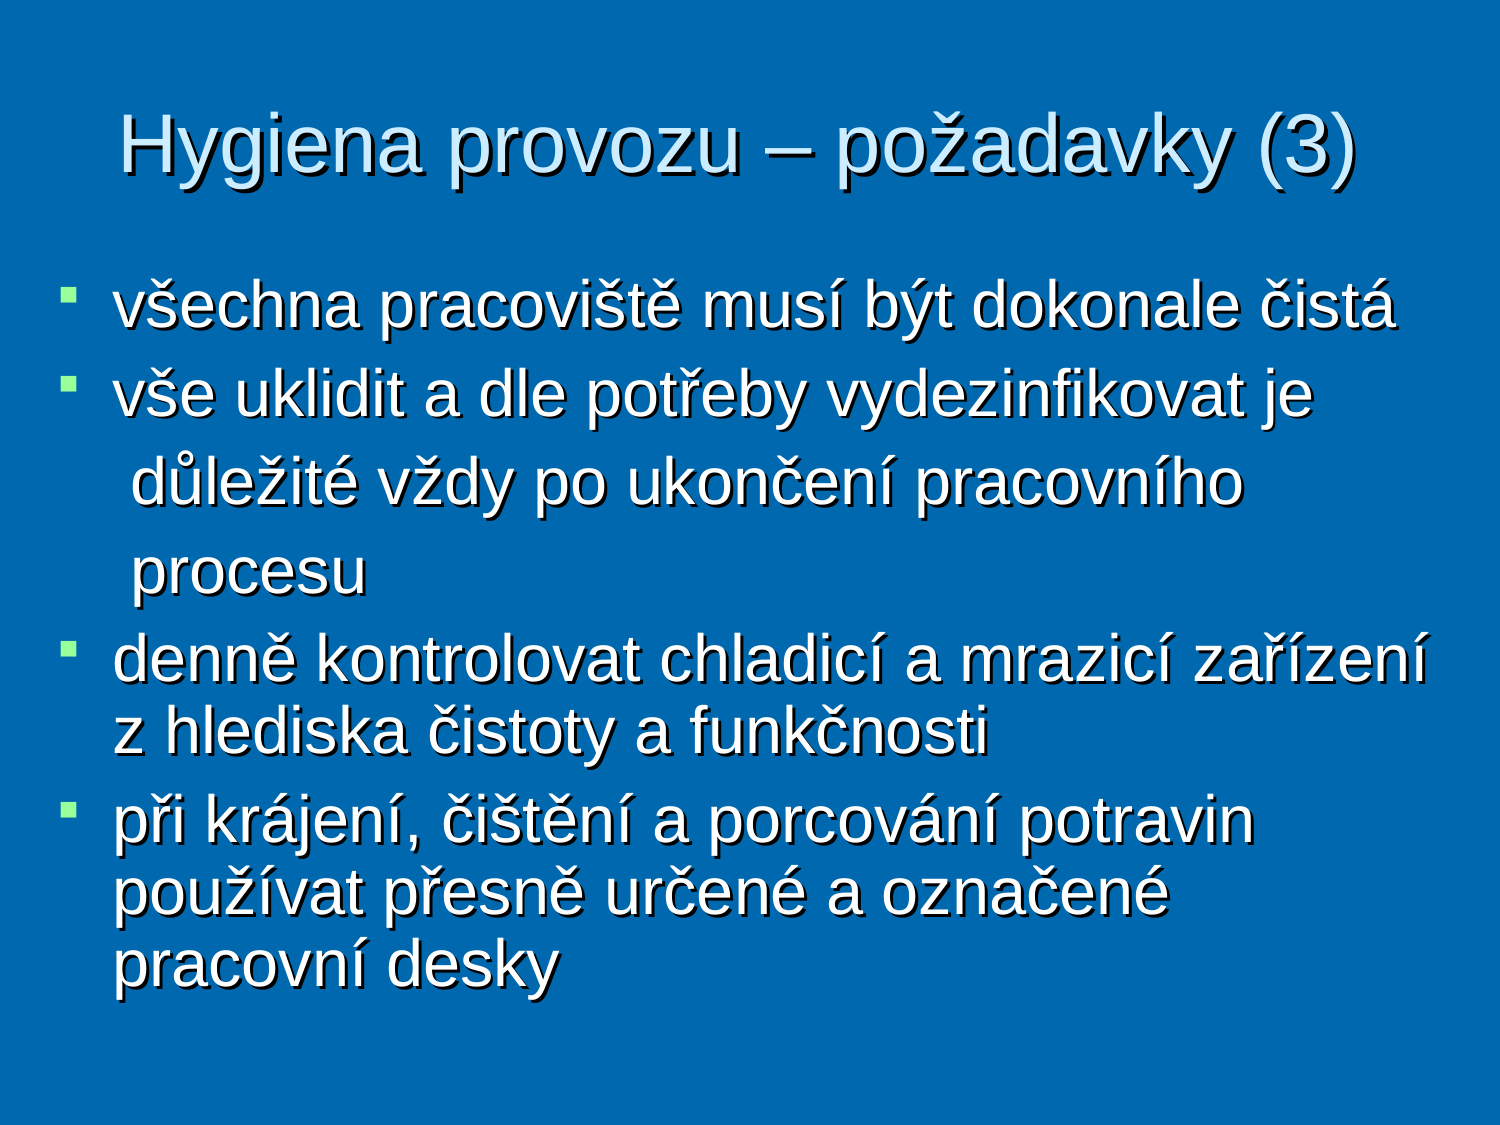

# Hygiena provozu – požadavky (3)
všechna pracoviště musí být dokonale čistá
vše uklidit a dle potřeby vydezinfikovat je
 důležité vždy po ukončení pracovního
 procesu
denně kontrolovat chladicí a mrazicí zařízení z hlediska čistoty a funkčnosti
při krájení, čištění a porcování potravin používat přesně určené a označené pracovní desky